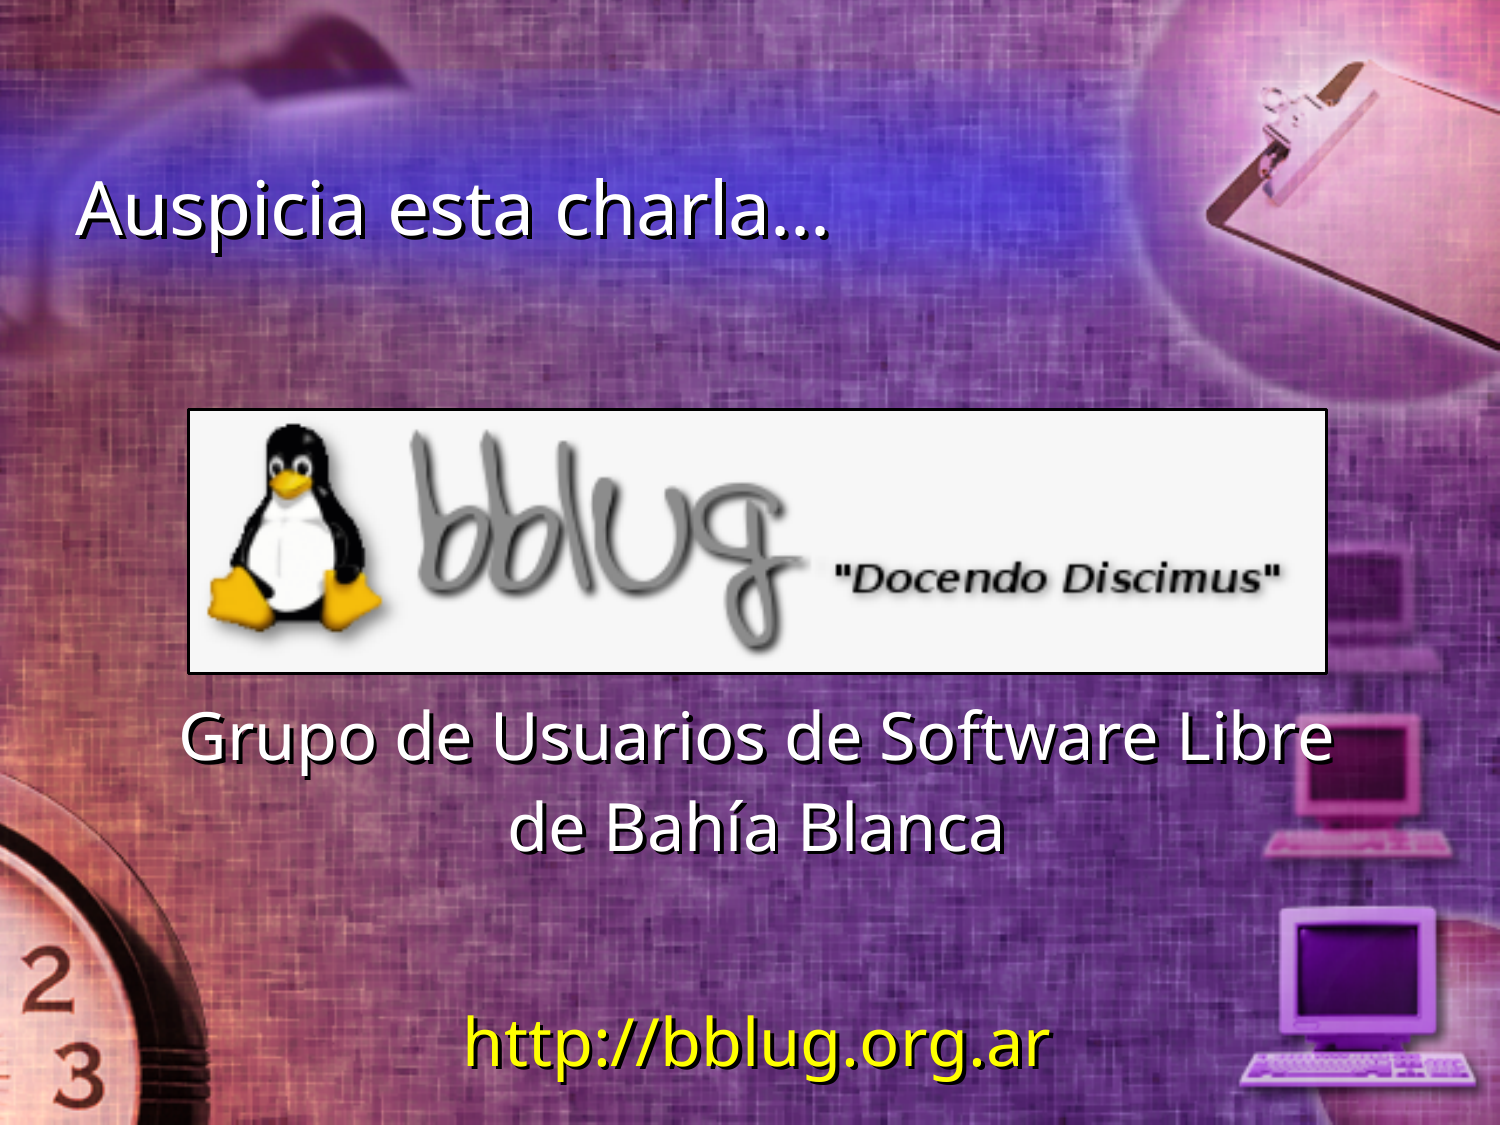

# Auspicia esta charla...
Grupo de Usuarios de Software Libre
de Bahía Blanca
http://bblug.org.ar